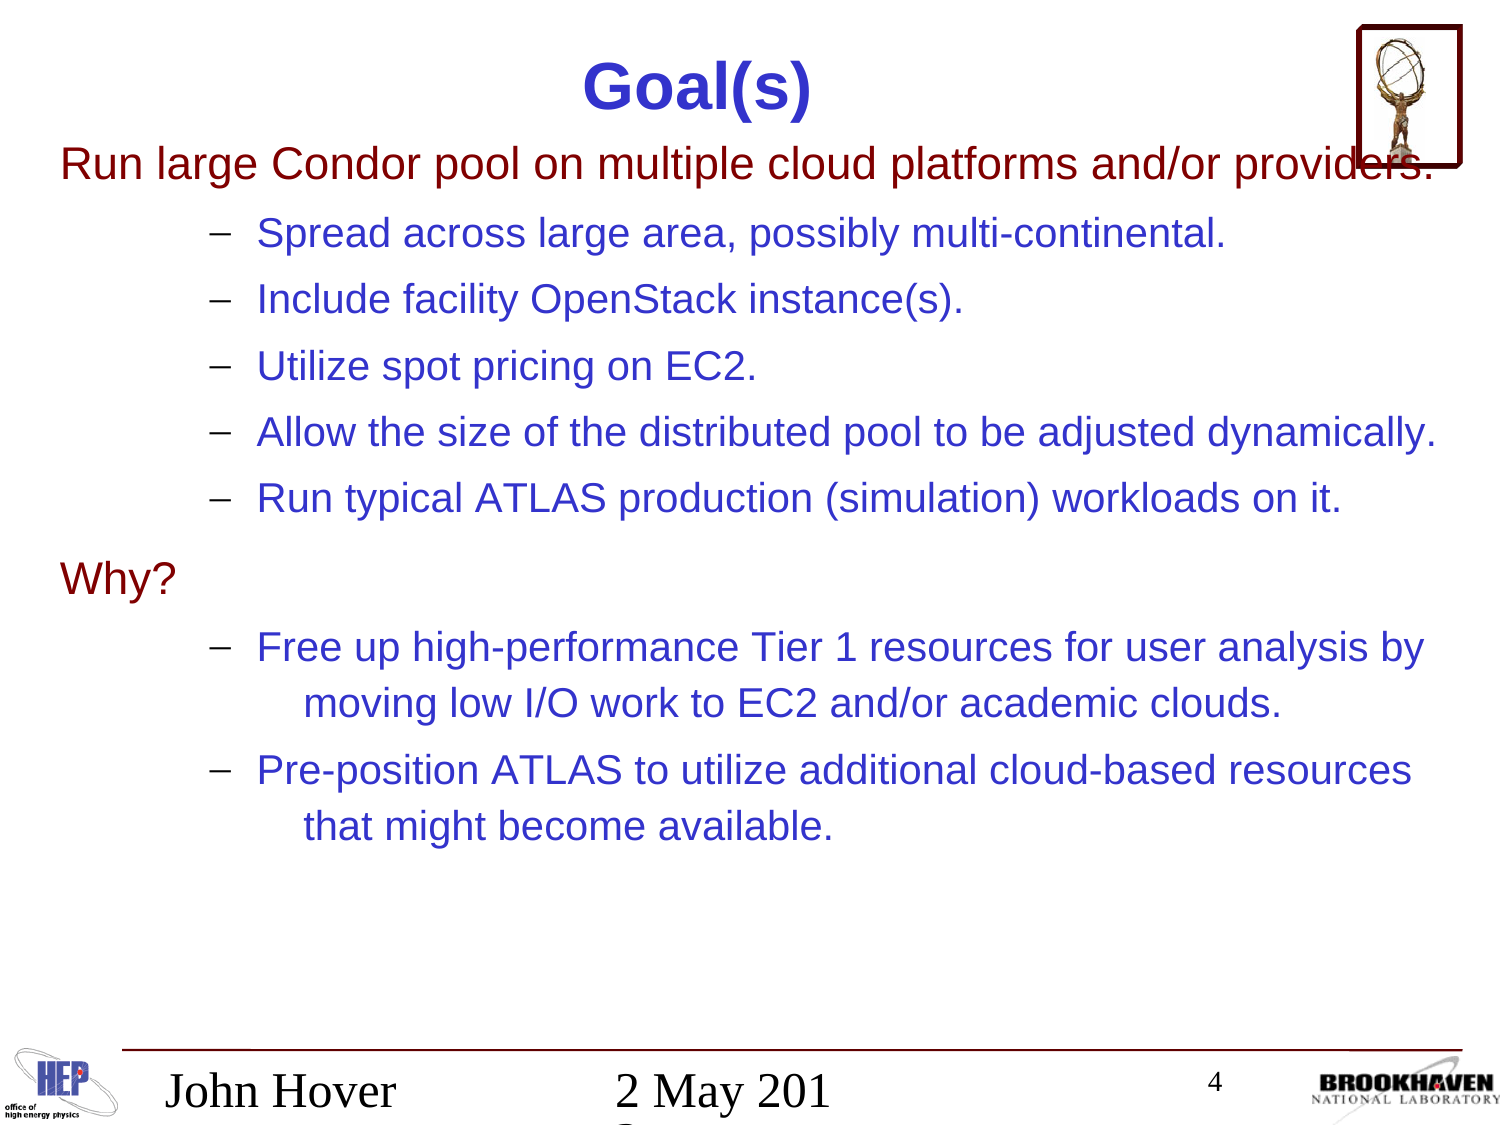

# Goal(s)
Run large Condor pool on multiple cloud platforms and/or providers.
Spread across large area, possibly multi-continental.
Include facility OpenStack instance(s).
Utilize spot pricing on EC2.
Allow the size of the distributed pool to be adjusted dynamically.
Run typical ATLAS production (simulation) workloads on it.
Why?
Free up high-performance Tier 1 resources for user analysis by moving low I/O work to EC2 and/or academic clouds.
Pre-position ATLAS to utilize additional cloud-based resources that might become available.
2 May 2013
John Hover